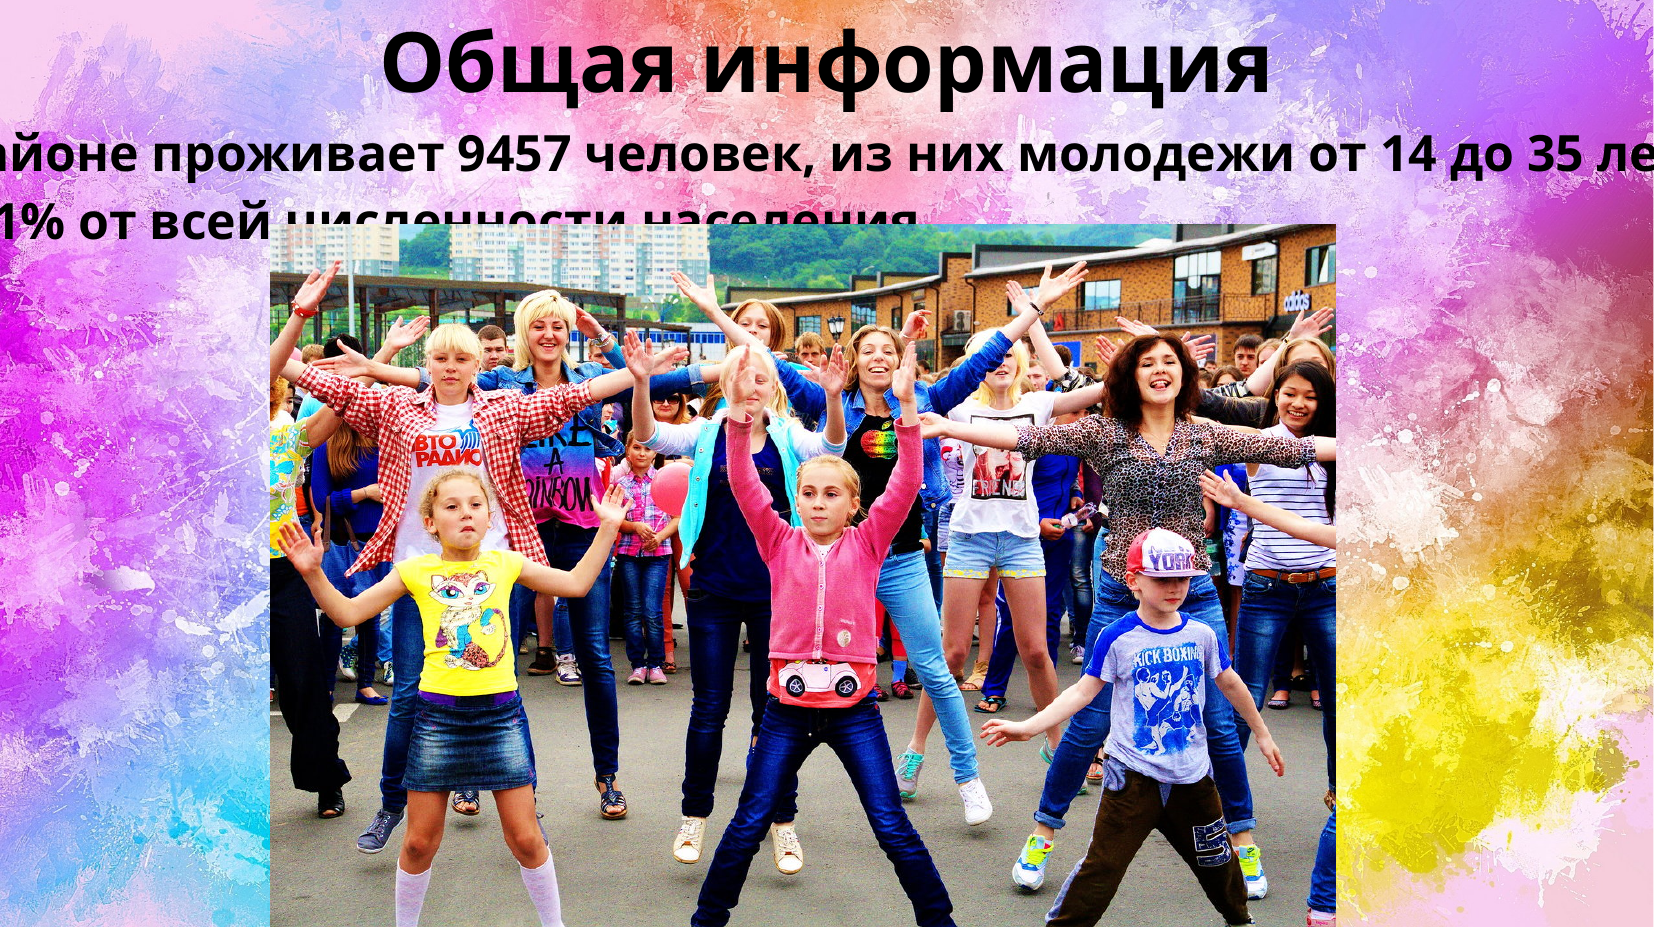

Общая информация
В Арсеньевском районе проживает 9457 человек, из них молодежи от 14 до 35 лет – 2283 человека,
что составляет 24,1% от всей численности населения